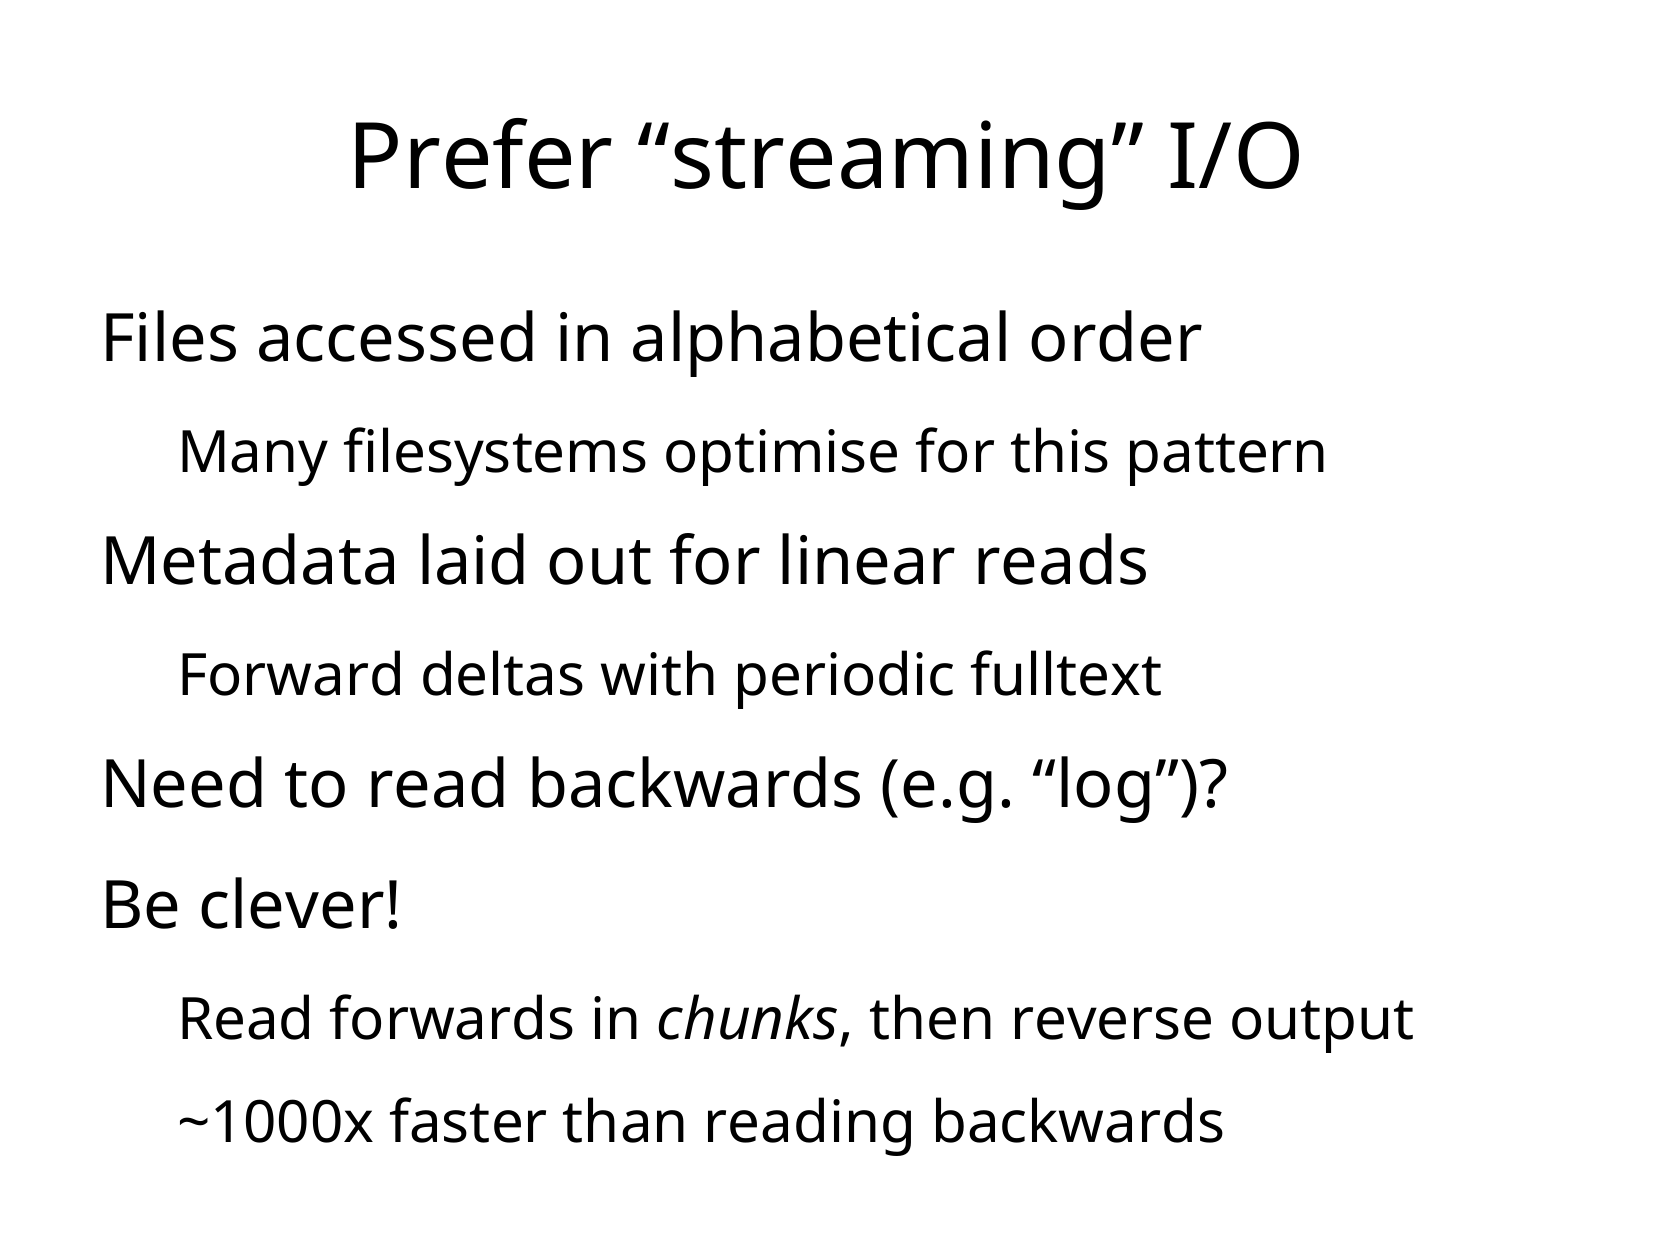

# Prefer “streaming” I/O
Files accessed in alphabetical order
Many filesystems optimise for this pattern
Metadata laid out for linear reads
Forward deltas with periodic fulltext
Need to read backwards (e.g. “log”)?
Be clever!
Read forwards in chunks, then reverse output
~1000x faster than reading backwards